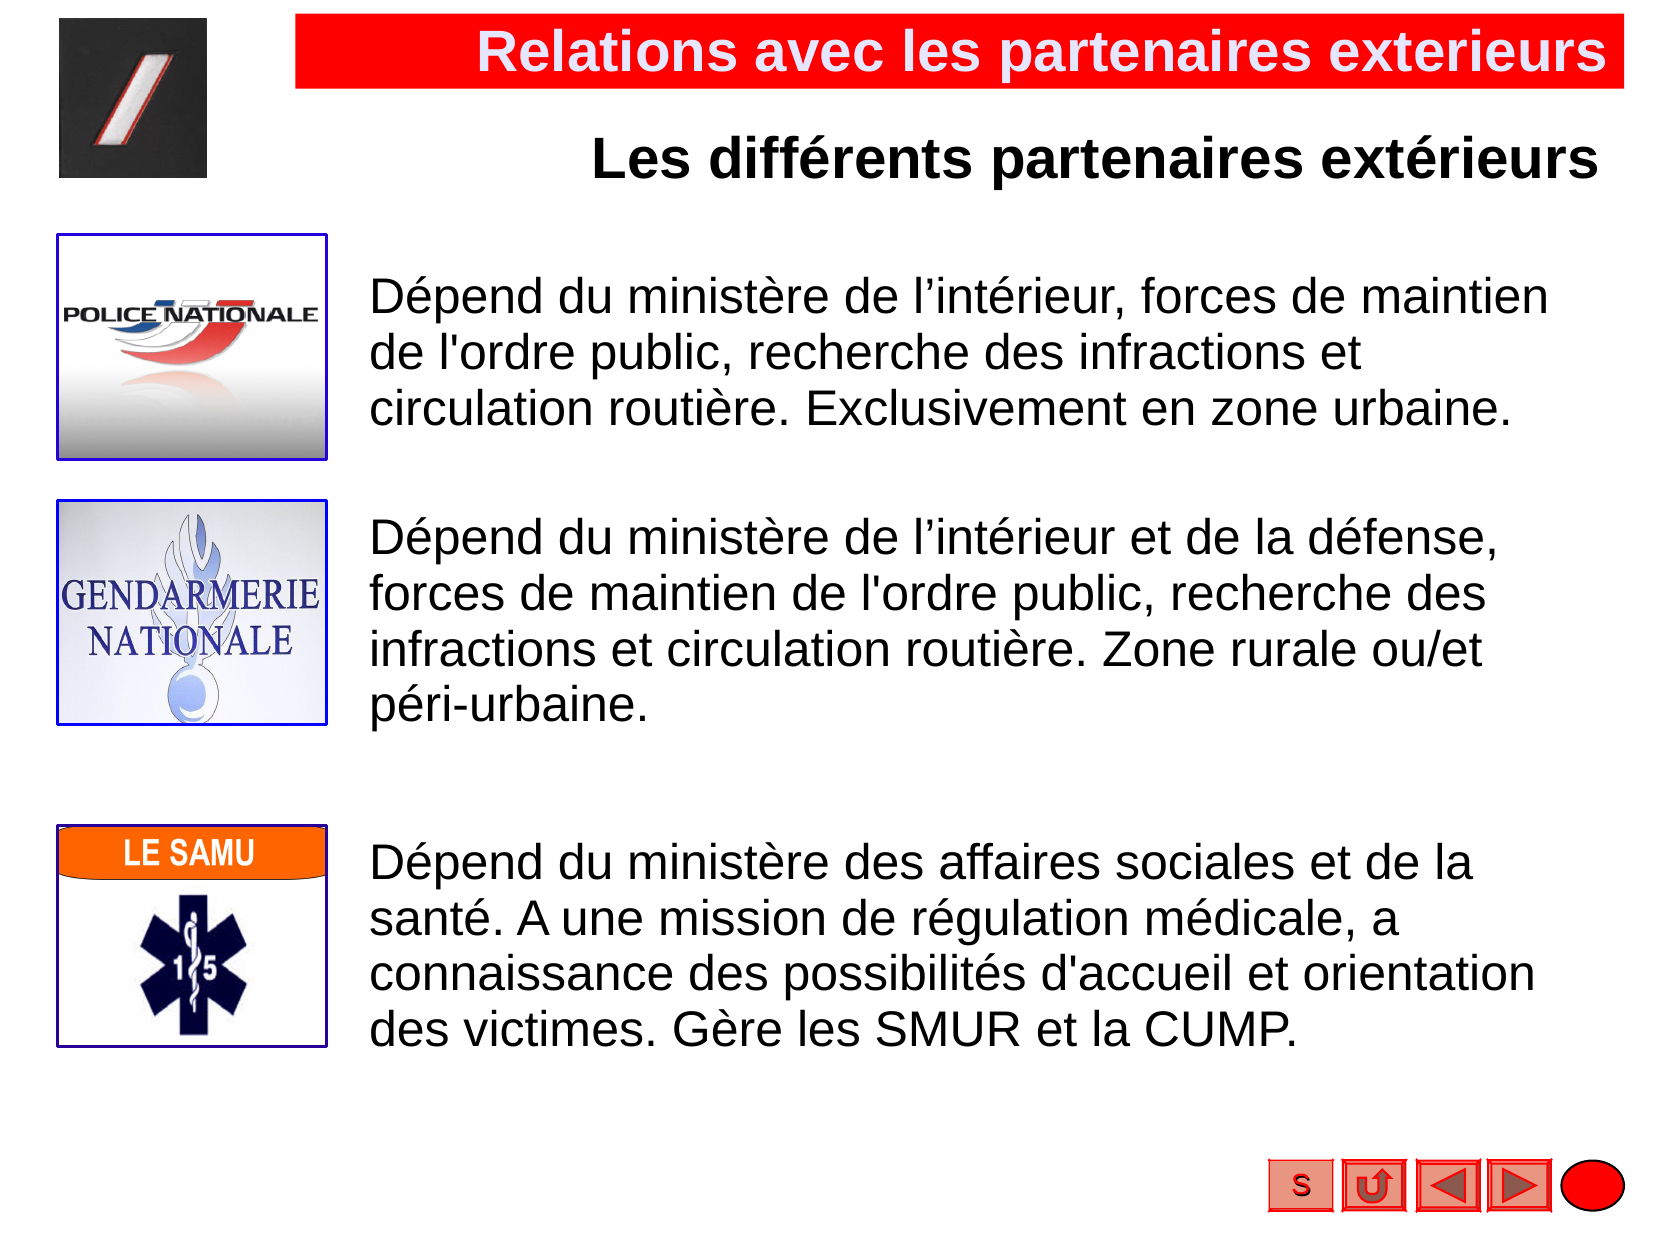

Relations avec les partenaires exterieurs
Les différents partenaires extérieurs
Dépend du ministère de l’intérieur, forces de maintien de l'ordre public, recherche des infractions et circulation routière. Exclusivement en zone urbaine.
#
Dépend du ministère de l’intérieur et de la défense, forces de maintien de l'ordre public, recherche des infractions et circulation routière. Zone rurale ou/et péri-urbaine.
Dépend du ministère des affaires sociales et de la santé. A une mission de régulation médicale, a connaissance des possibilités d'accueil et orientation des victimes. Gère les SMUR et la CUMP.